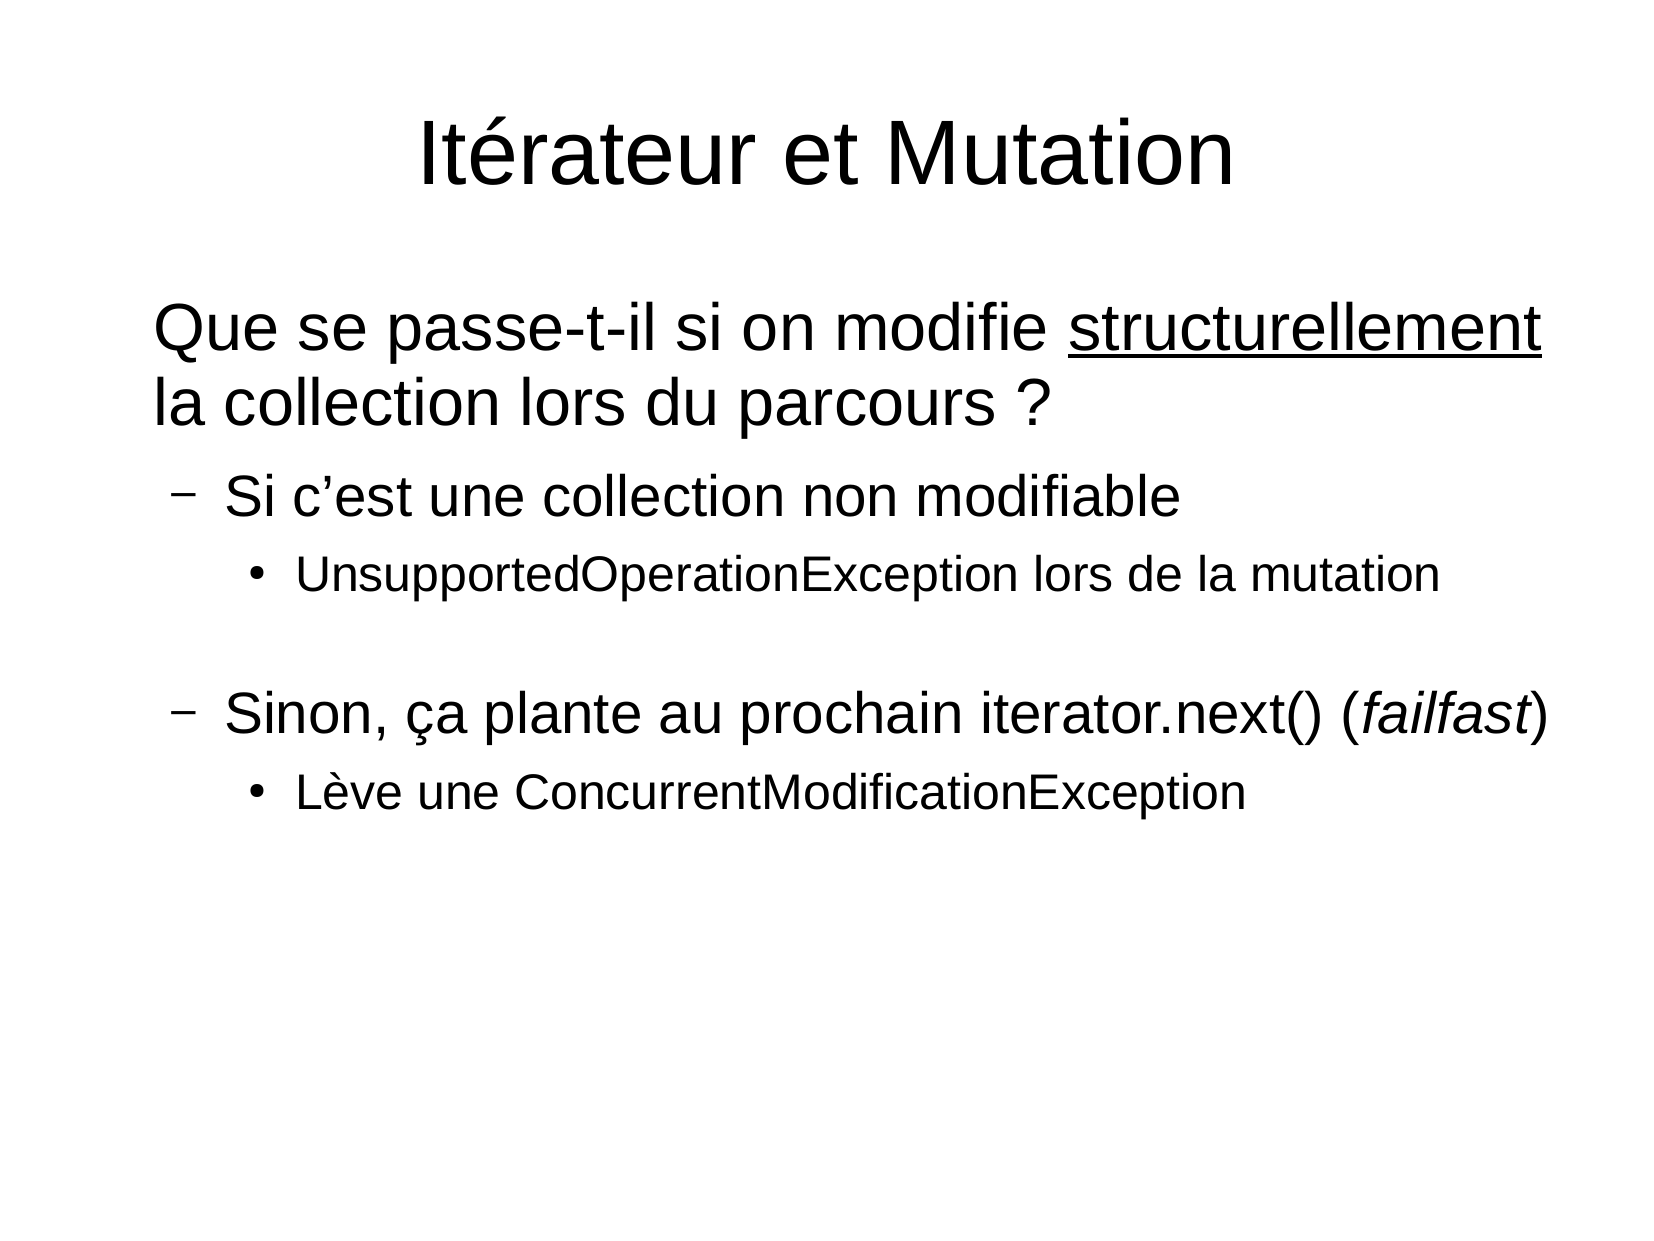

# Itérateur et Mutation
Que se passe-t-il si on modifie structurellement la collection lors du parcours ?
Si c’est une collection non modifiable
UnsupportedOperationException lors de la mutation
Sinon, ça plante au prochain iterator.next() (failfast)
Lève une ConcurrentModificationException